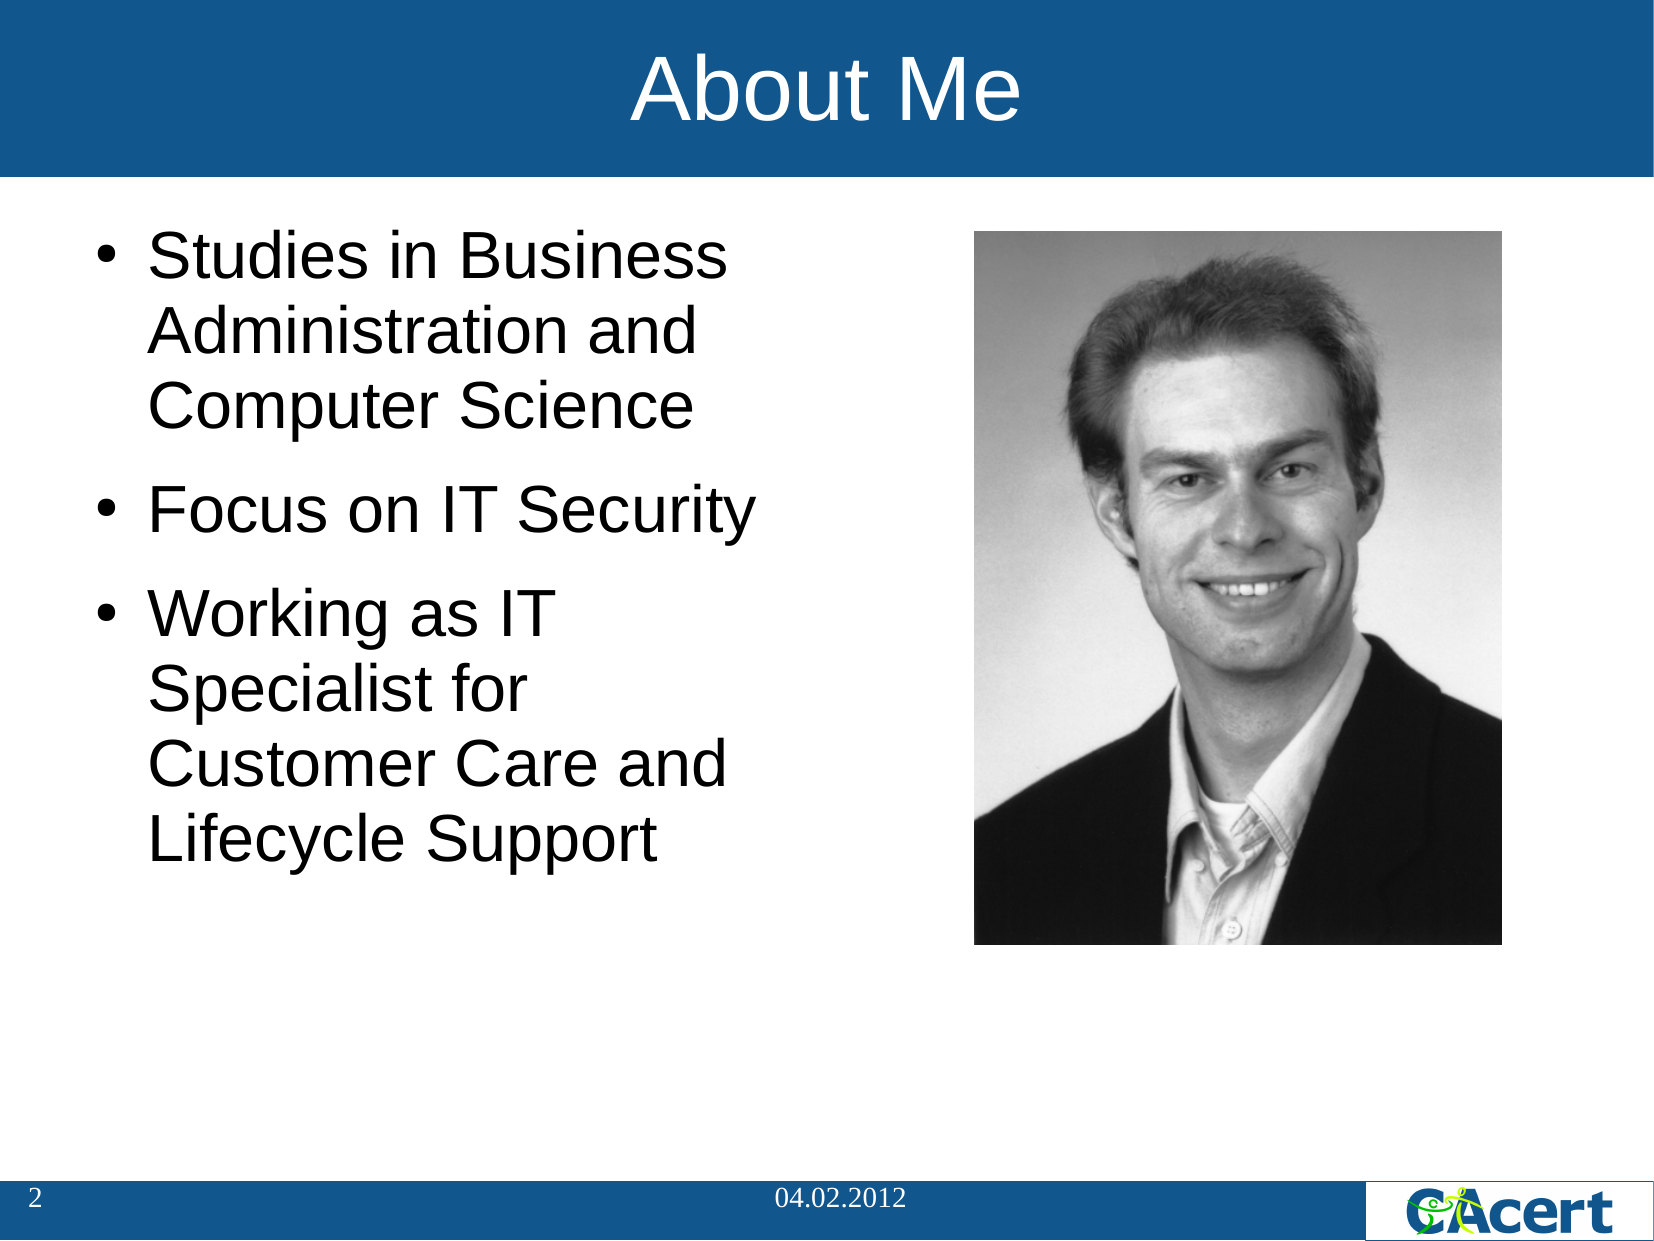

# About Me
Studies in Business Administration and Computer Science
Focus on IT Security
Working as IT Specialist for Customer Care and Lifecycle Support
2
04.02.2012